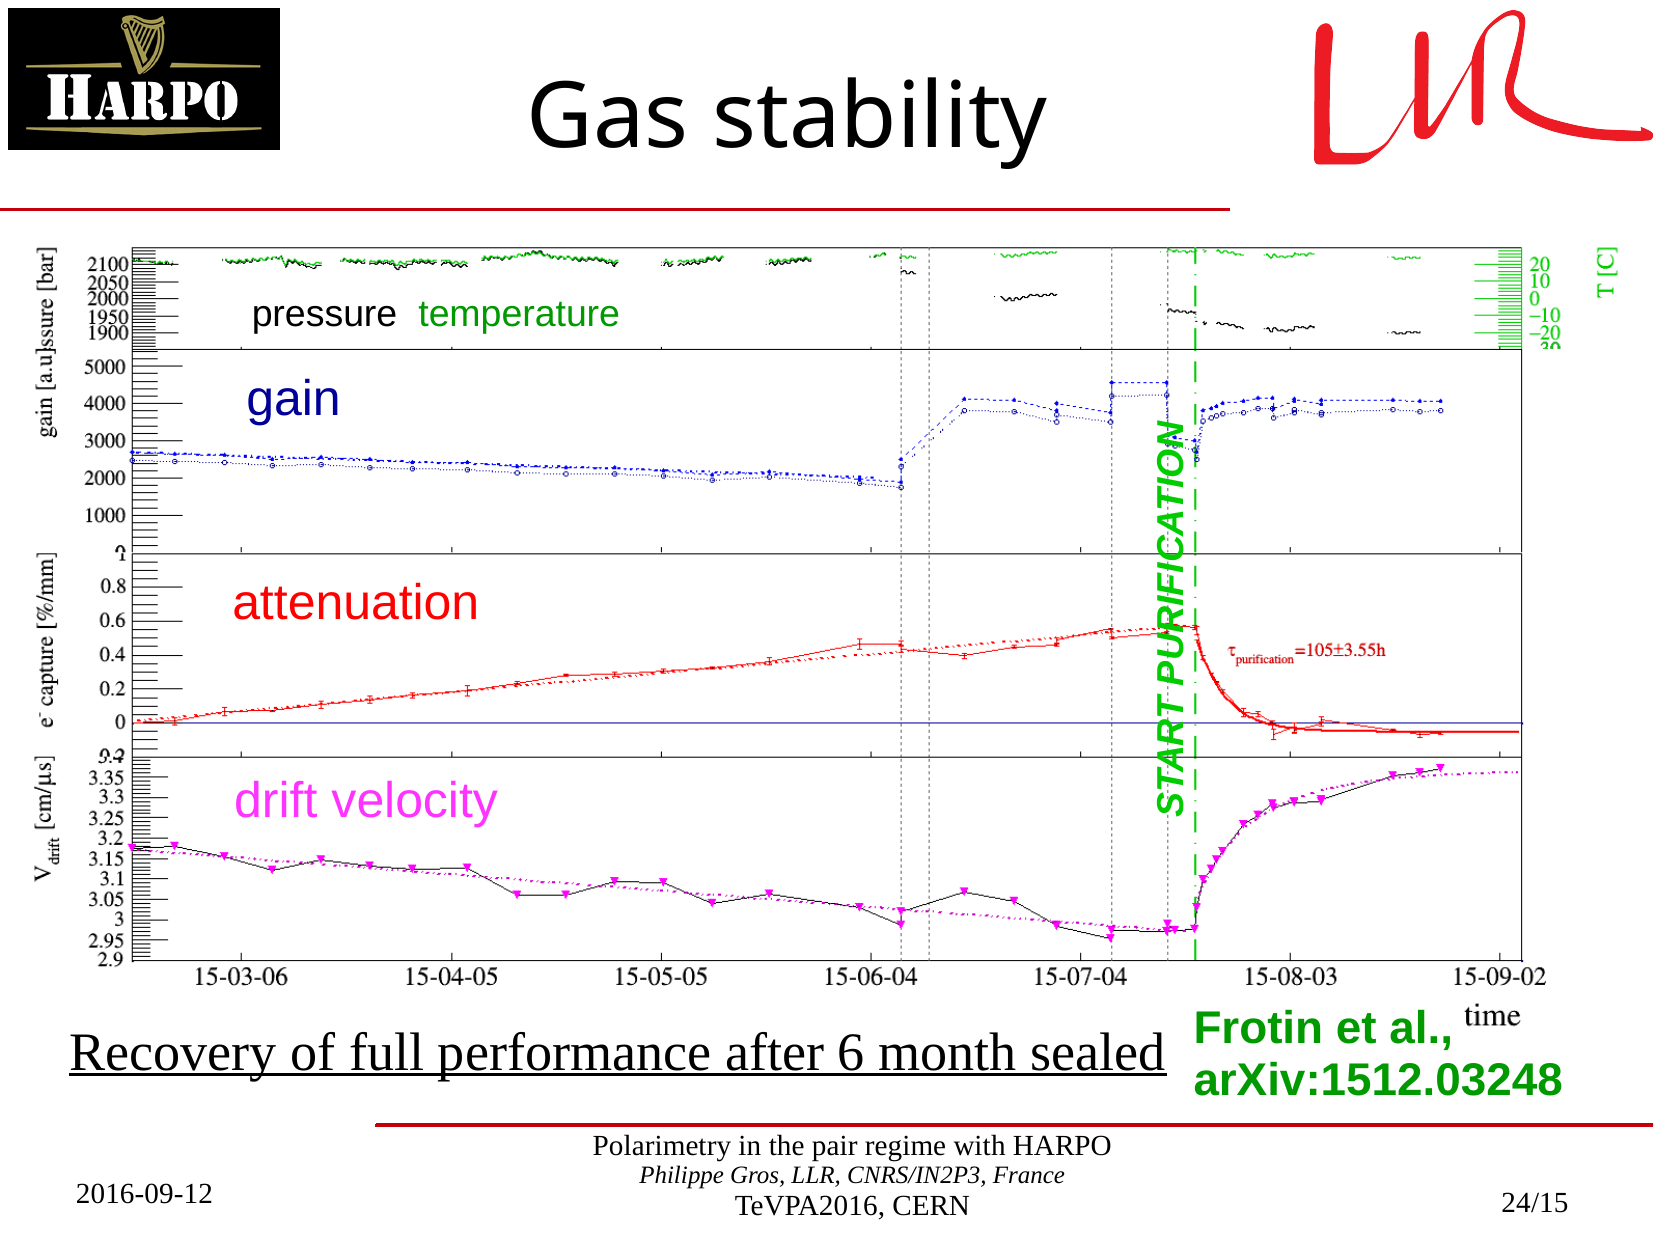

# Gas stability
pressure temperature
gain
attenuation
START PURIFICATION
drift velocity
Frotin et al., arXiv:1512.03248
Recovery of full performance after 6 month sealed
2016-09-12
24